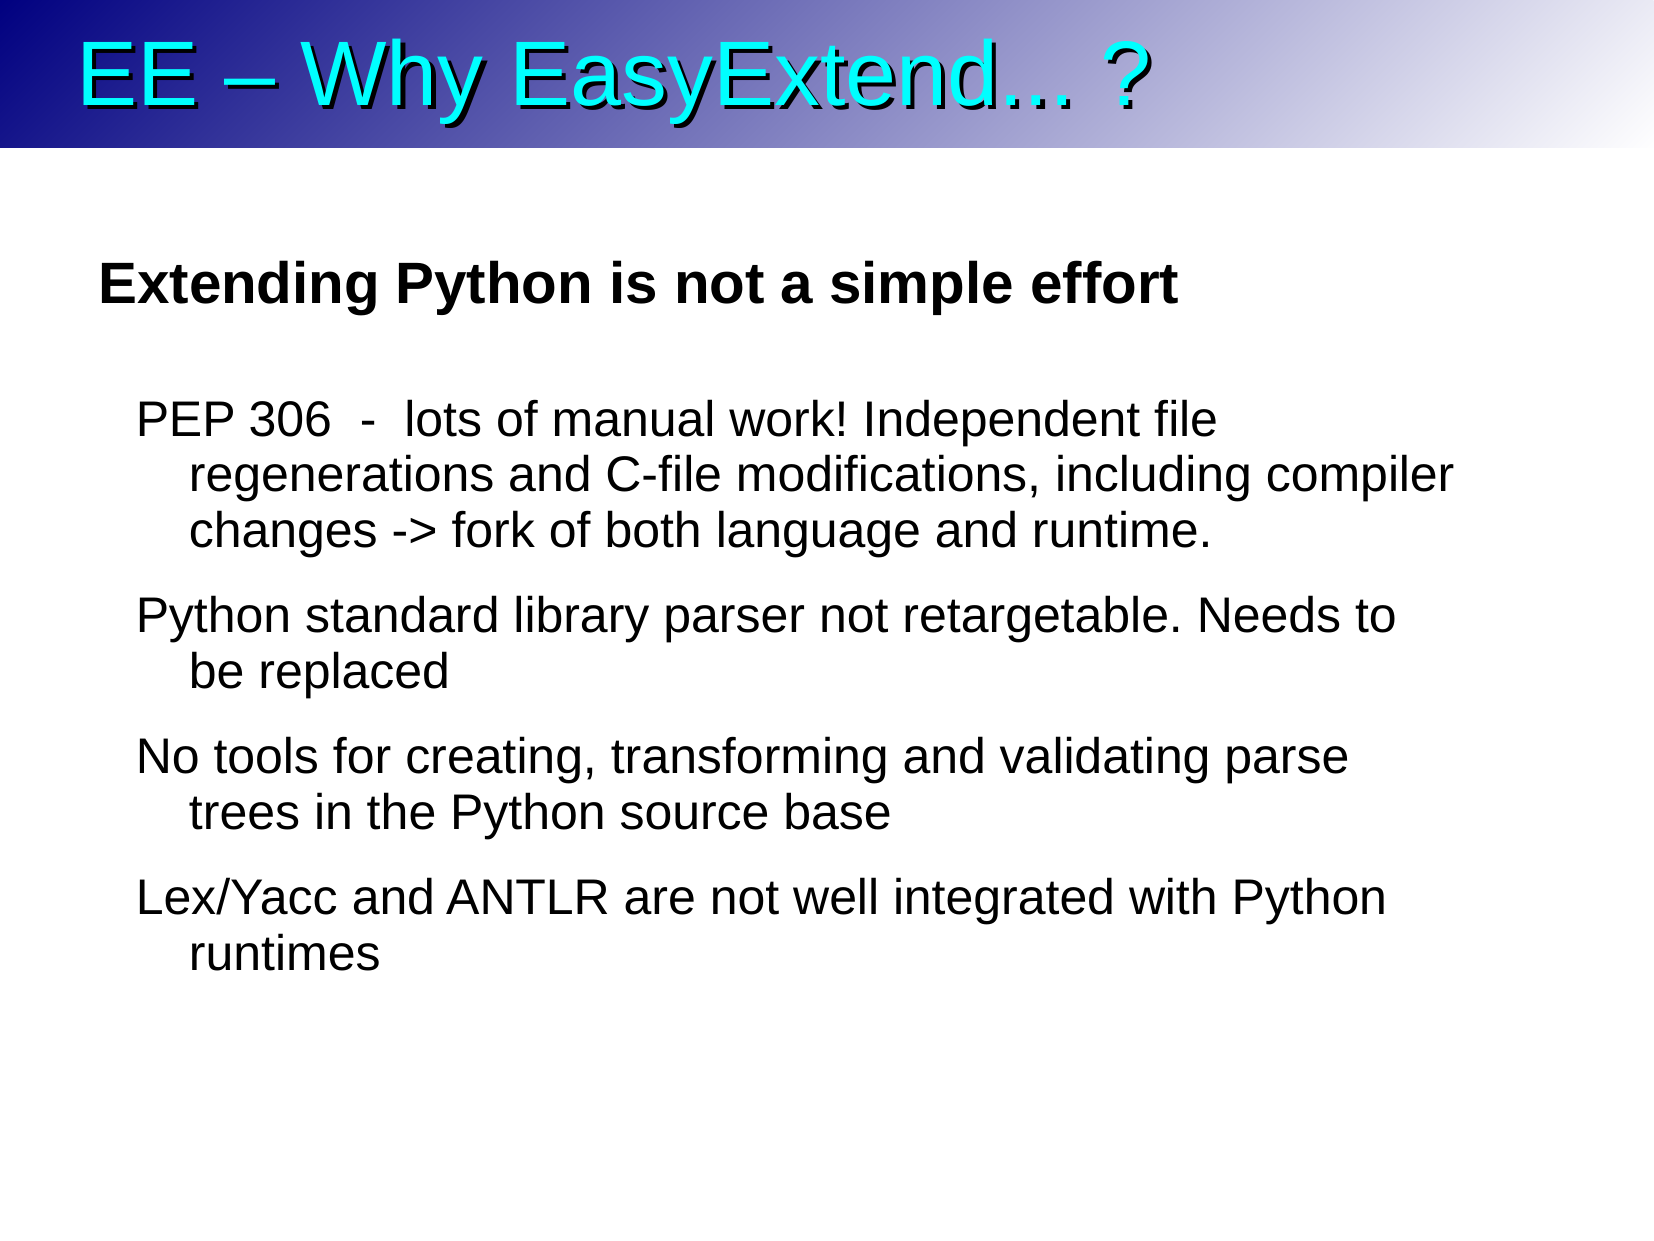

# EE – Why EasyExtend... ?
Extending Python is not a simple effort
PEP 306 - lots of manual work! Independent file regenerations and C-file modifications, including compiler changes -> fork of both language and runtime.
Python standard library parser not retargetable. Needs to be replaced
No tools for creating, transforming and validating parse trees in the Python source base
Lex/Yacc and ANTLR are not well integrated with Python runtimes